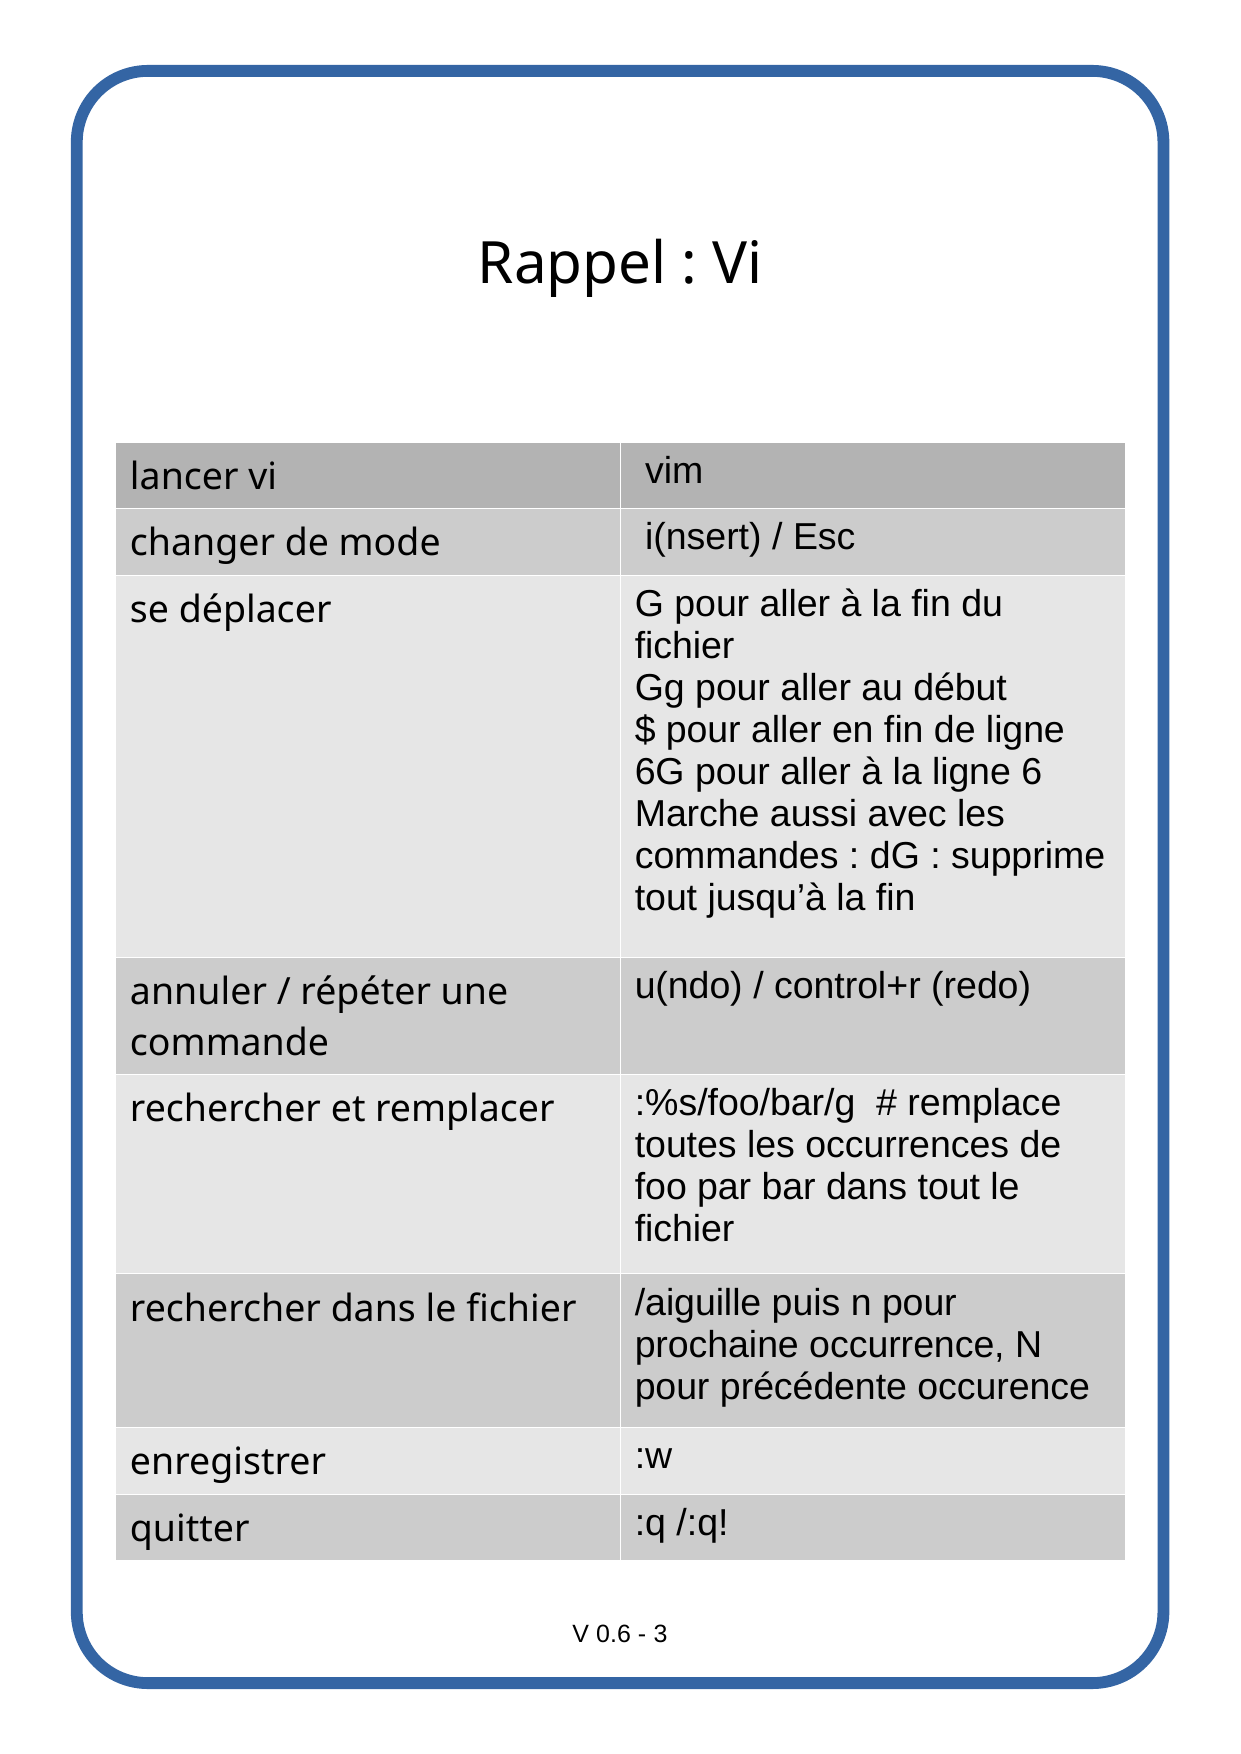

# Rappel : Vi
| lancer vi | vim |
| --- | --- |
| changer de mode | i(nsert) / Esc |
| se déplacer | G pour aller à la fin du fichier Gg pour aller au début $ pour aller en fin de ligne 6G pour aller à la ligne 6 Marche aussi avec les commandes : dG : supprime tout jusqu’à la fin |
| annuler / répéter une commande | u(ndo) / control+r (redo) |
| rechercher et remplacer | :%s/foo/bar/g # remplace toutes les occurrences de foo par bar dans tout le fichier |
| rechercher dans le fichier | /aiguille puis n pour prochaine occurrence, N pour précédente occurence |
| enregistrer | :w |
| quitter | :q /:q! |